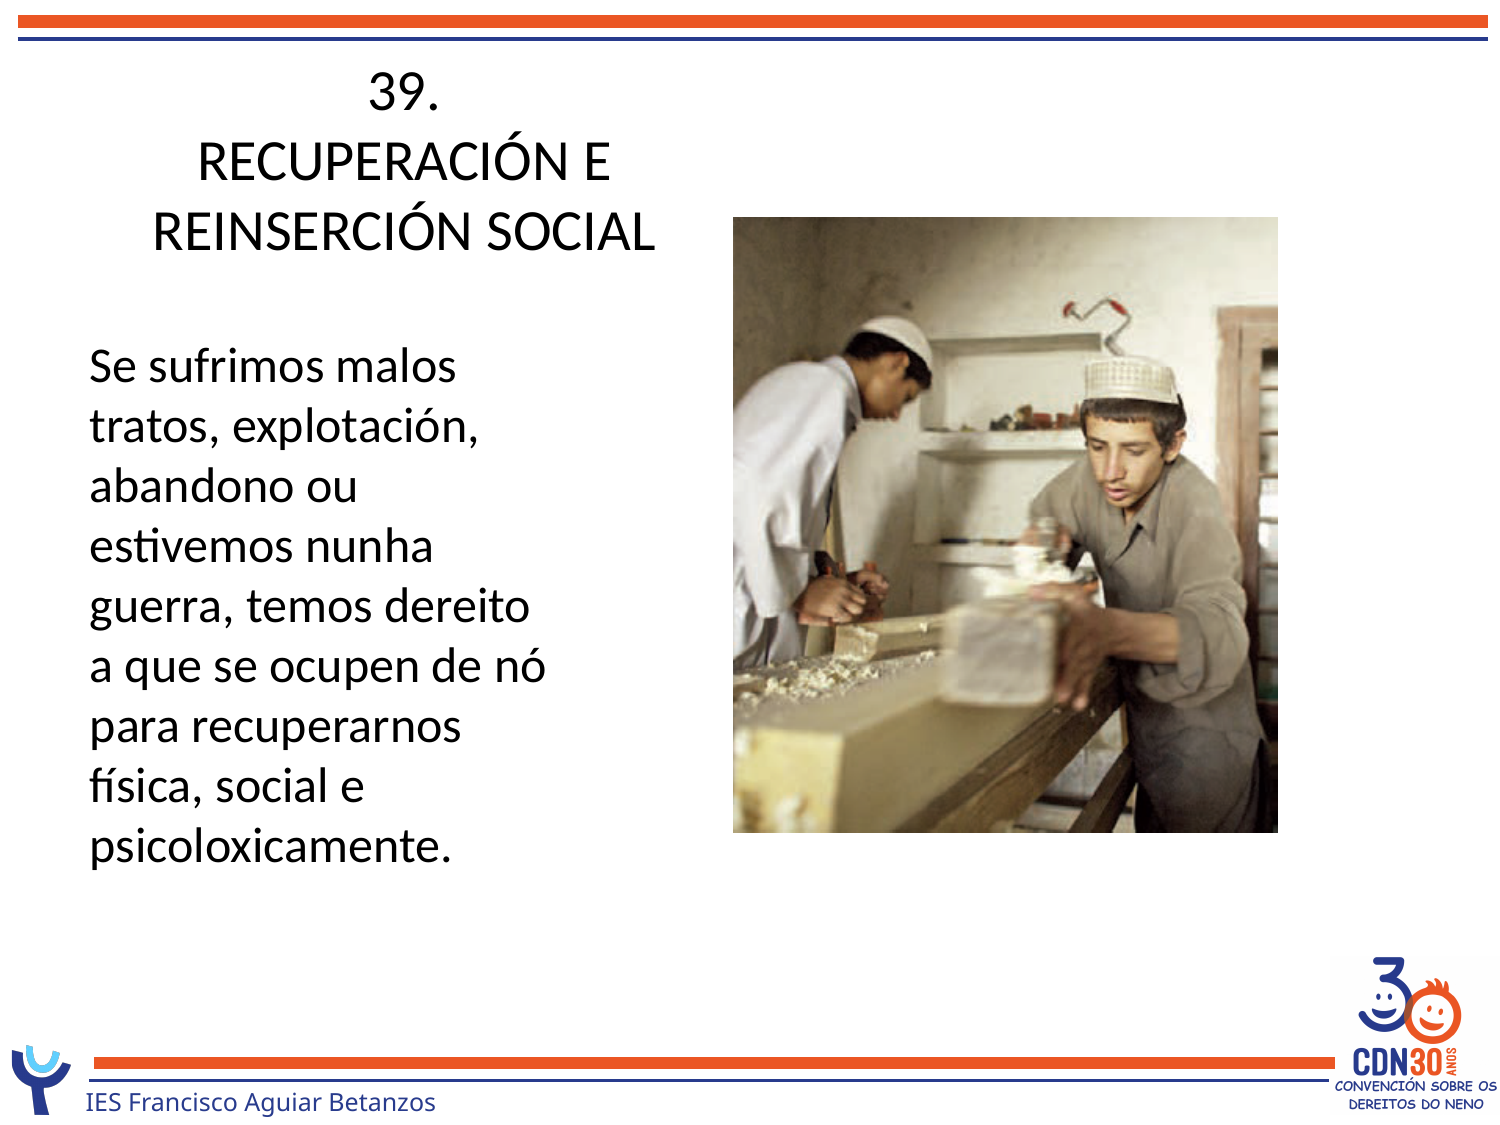

# 39. RECUPERACIÓN E REINSERCIÓN SOCIAL
Se sufrimos malos tratos, explotación, abandono ou estivemos nunha guerra, temos dereito a que se ocupen de nó para recuperarnos física, social e psicoloxicamente.